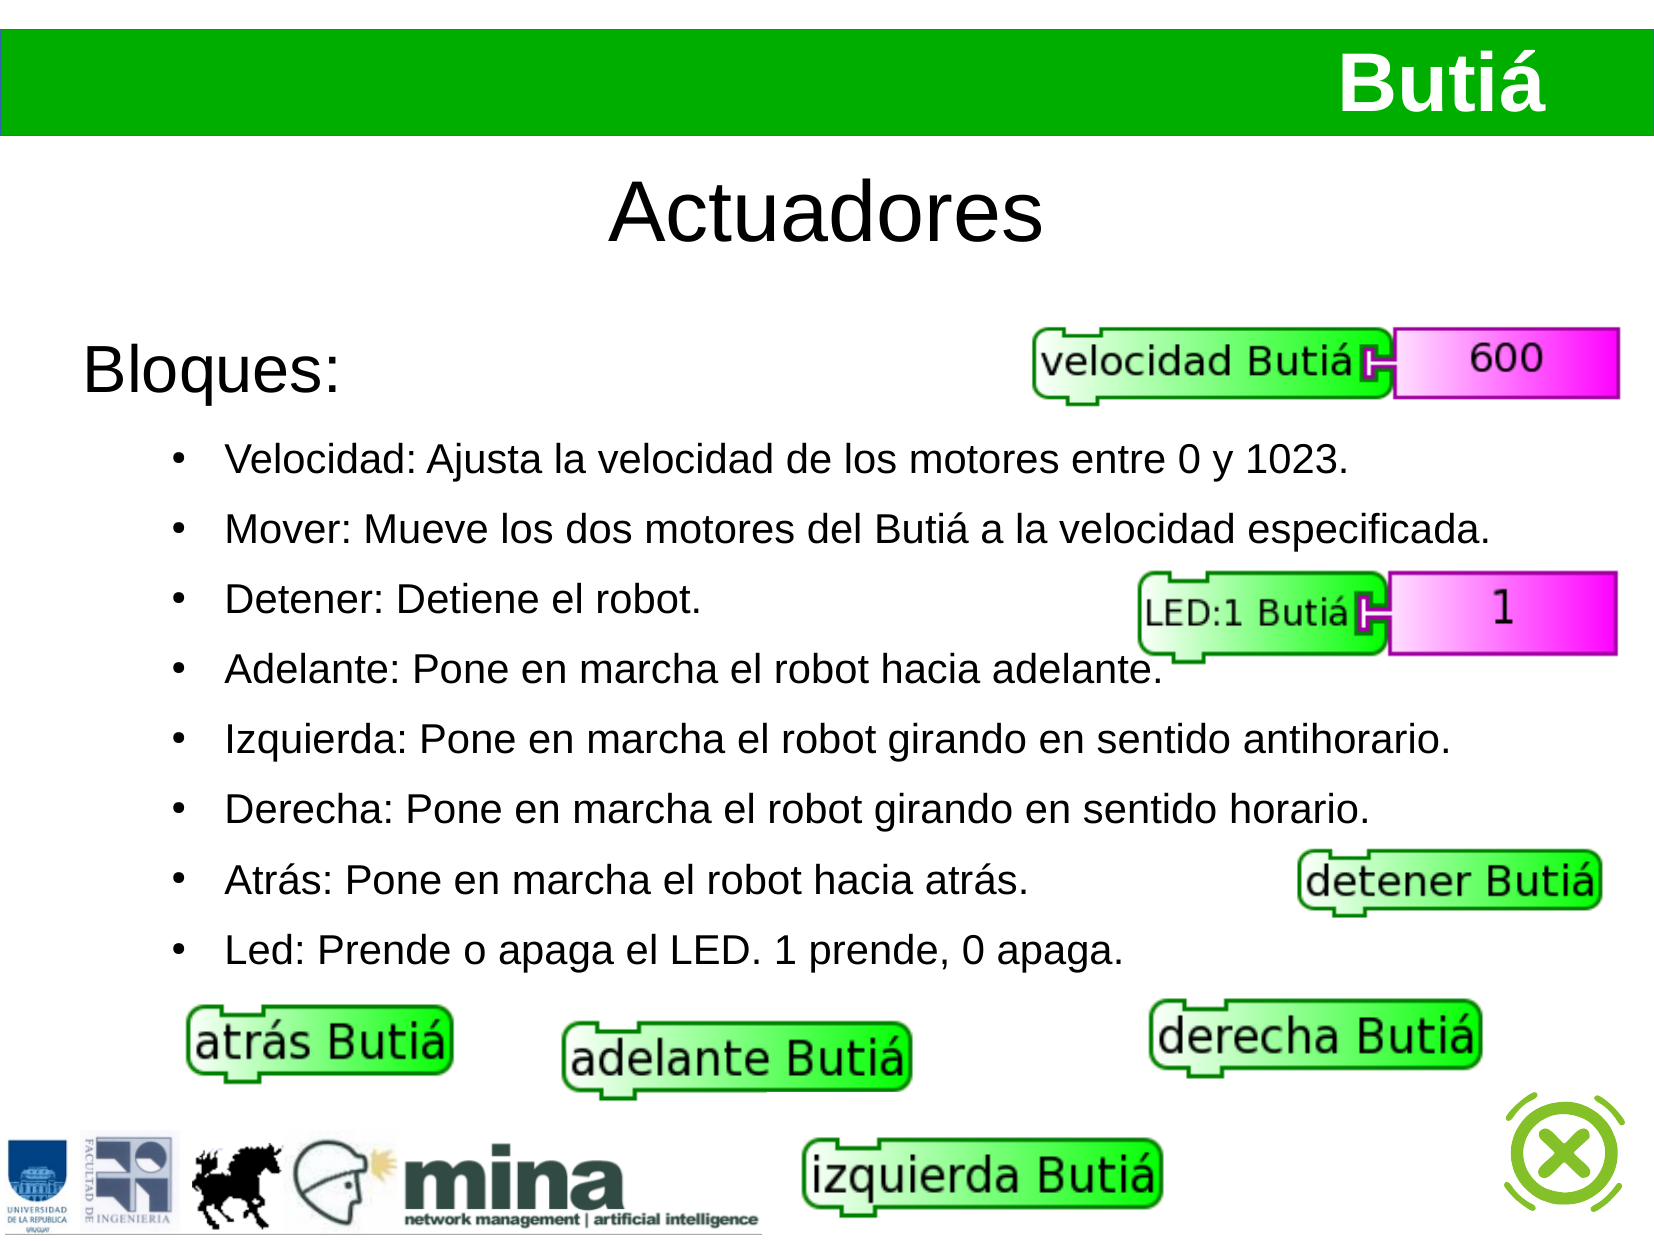

# Actuadores
Bloques:
Velocidad: Ajusta la velocidad de los motores entre 0 y 1023.
Mover: Mueve los dos motores del Butiá a la velocidad especificada.
Detener: Detiene el robot.
Adelante: Pone en marcha el robot hacia adelante.
Izquierda: Pone en marcha el robot girando en sentido antihorario.
Derecha: Pone en marcha el robot girando en sentido horario.
Atrás: Pone en marcha el robot hacia atrás.
Led: Prende o apaga el LED. 1 prende, 0 apaga.